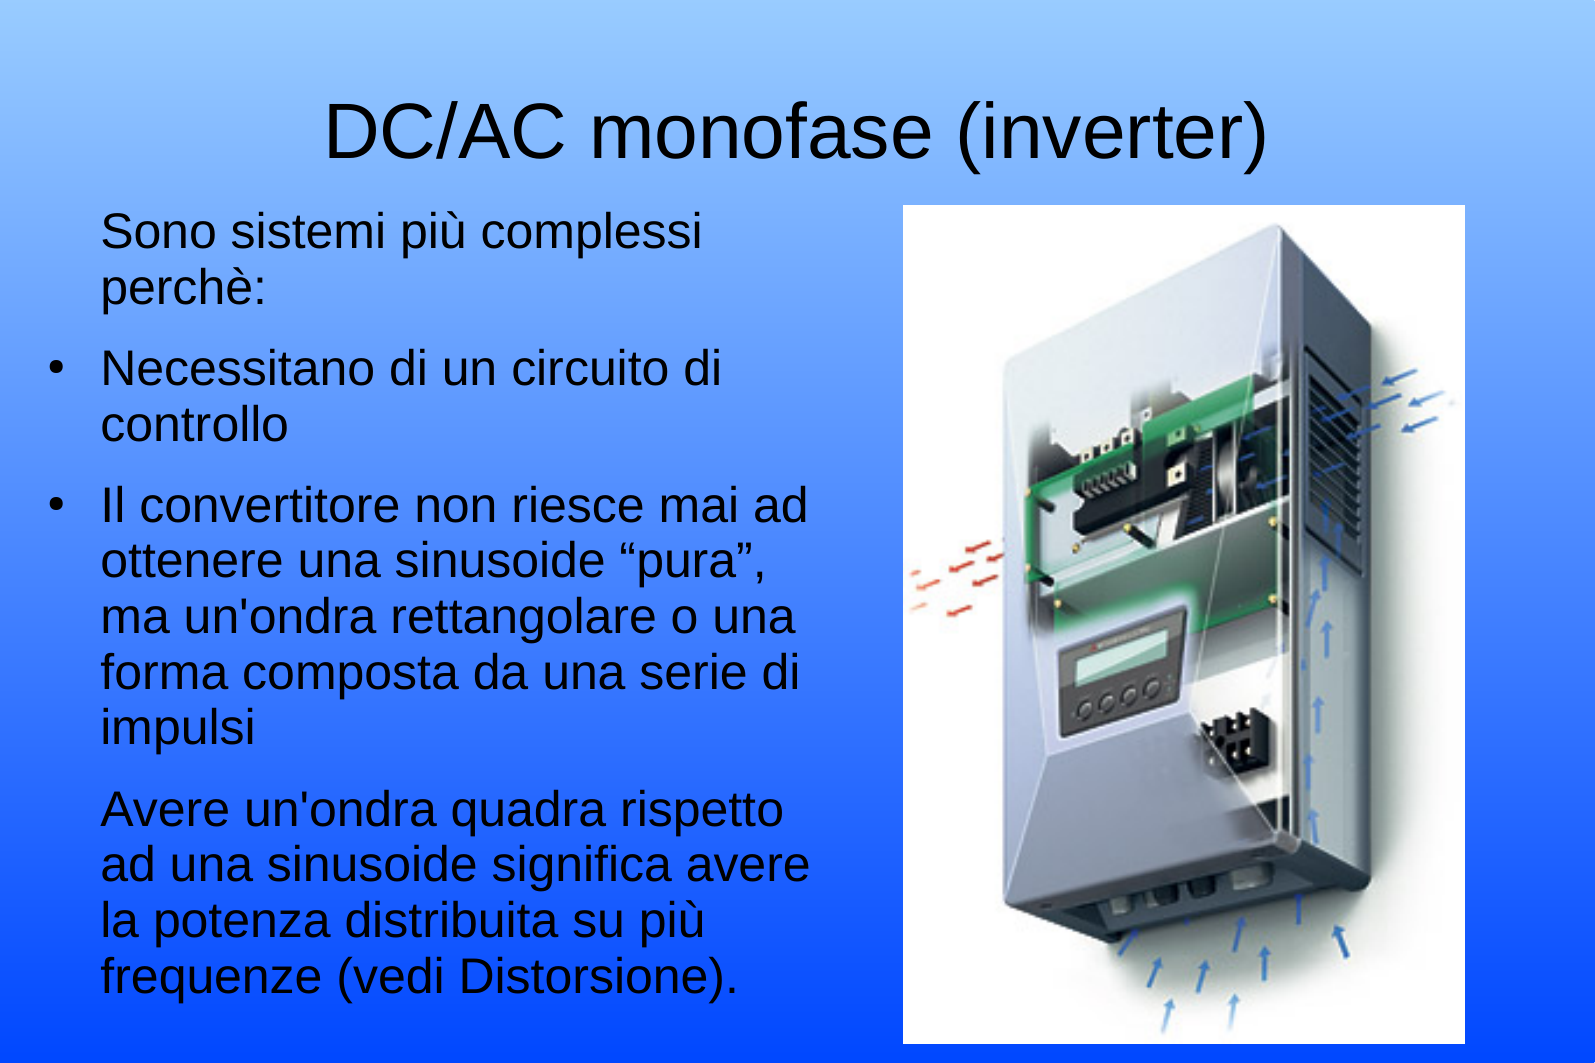

# DC/AC monofase (inverter)
Sono sistemi più complessi perchè:
Necessitano di un circuito di controllo
Il convertitore non riesce mai ad ottenere una sinusoide “pura”, ma un'ondra rettangolare o una forma composta da una serie di impulsi
Avere un'ondra quadra rispetto ad una sinusoide significa avere la potenza distribuita su più frequenze (vedi Distorsione).